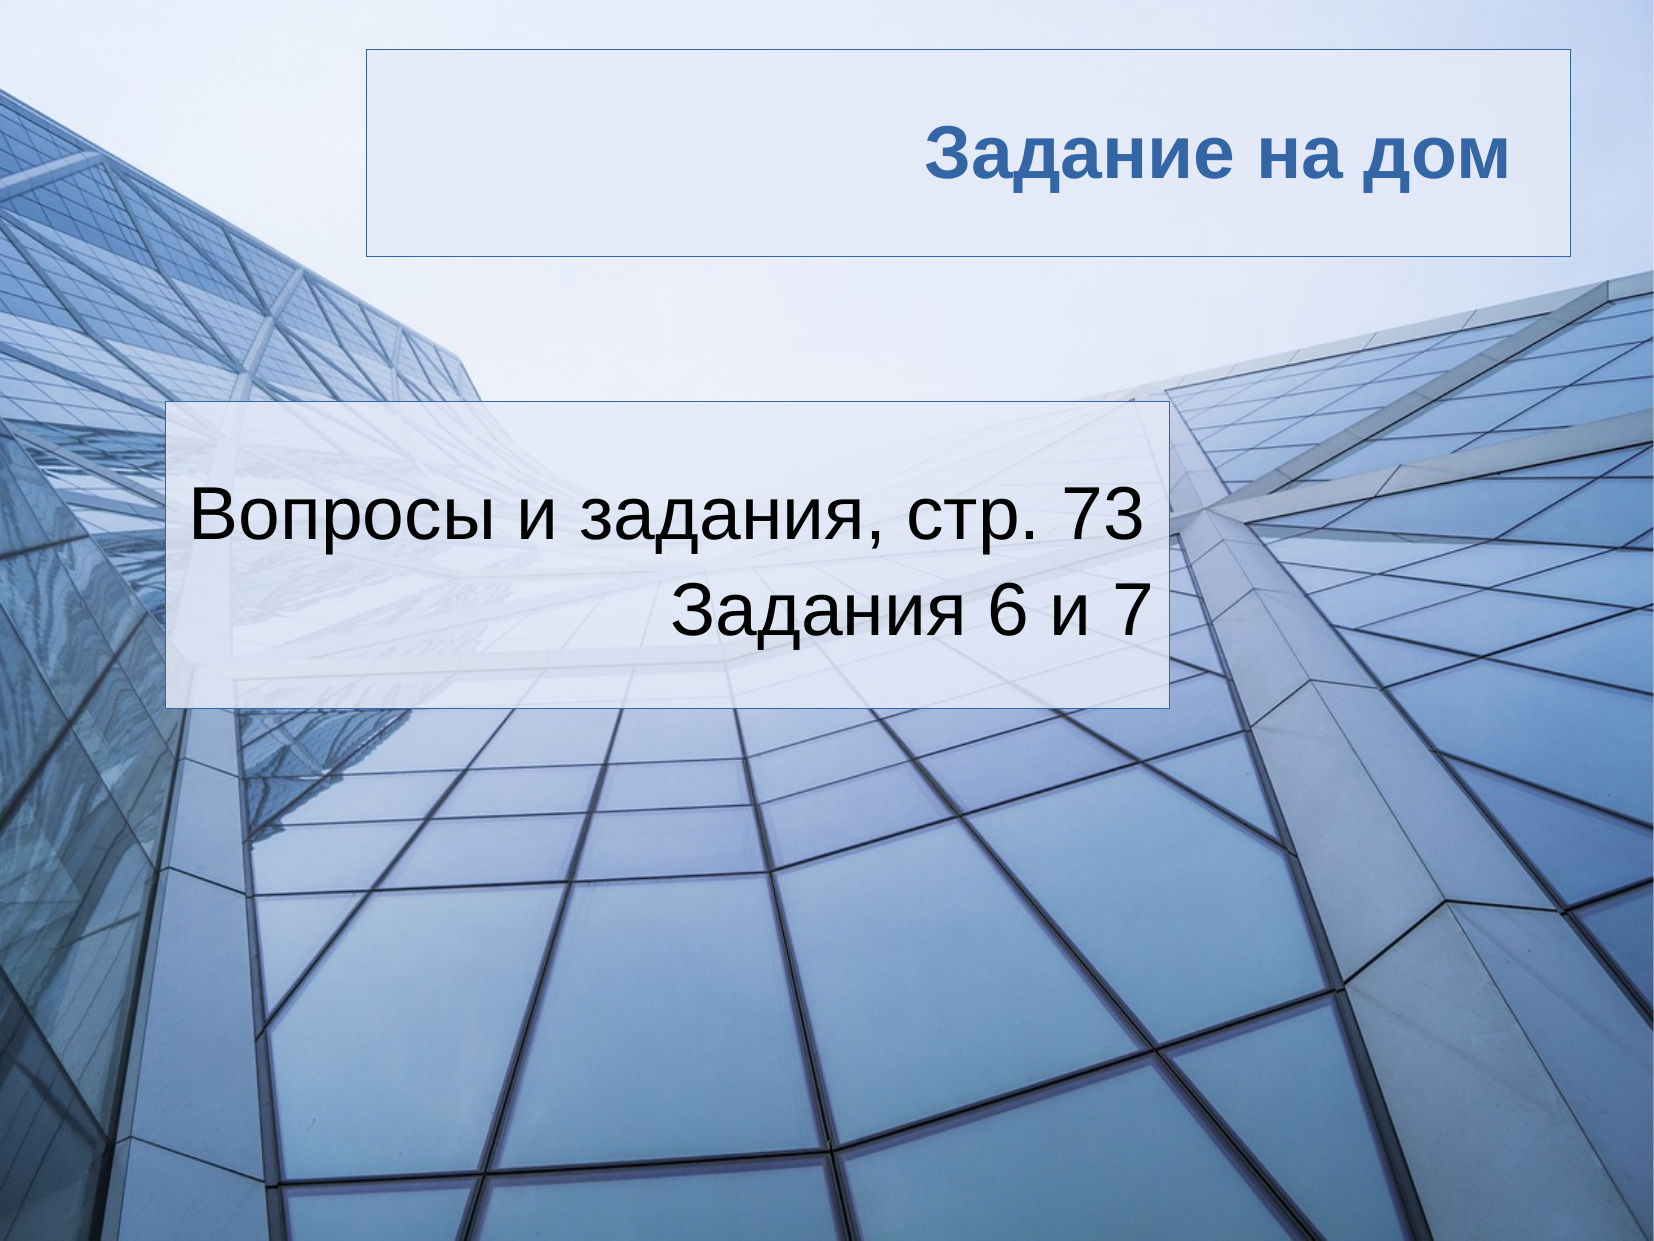

# Задание на дом
Вопросы и задания, стр. 73
Задания 6 и 7